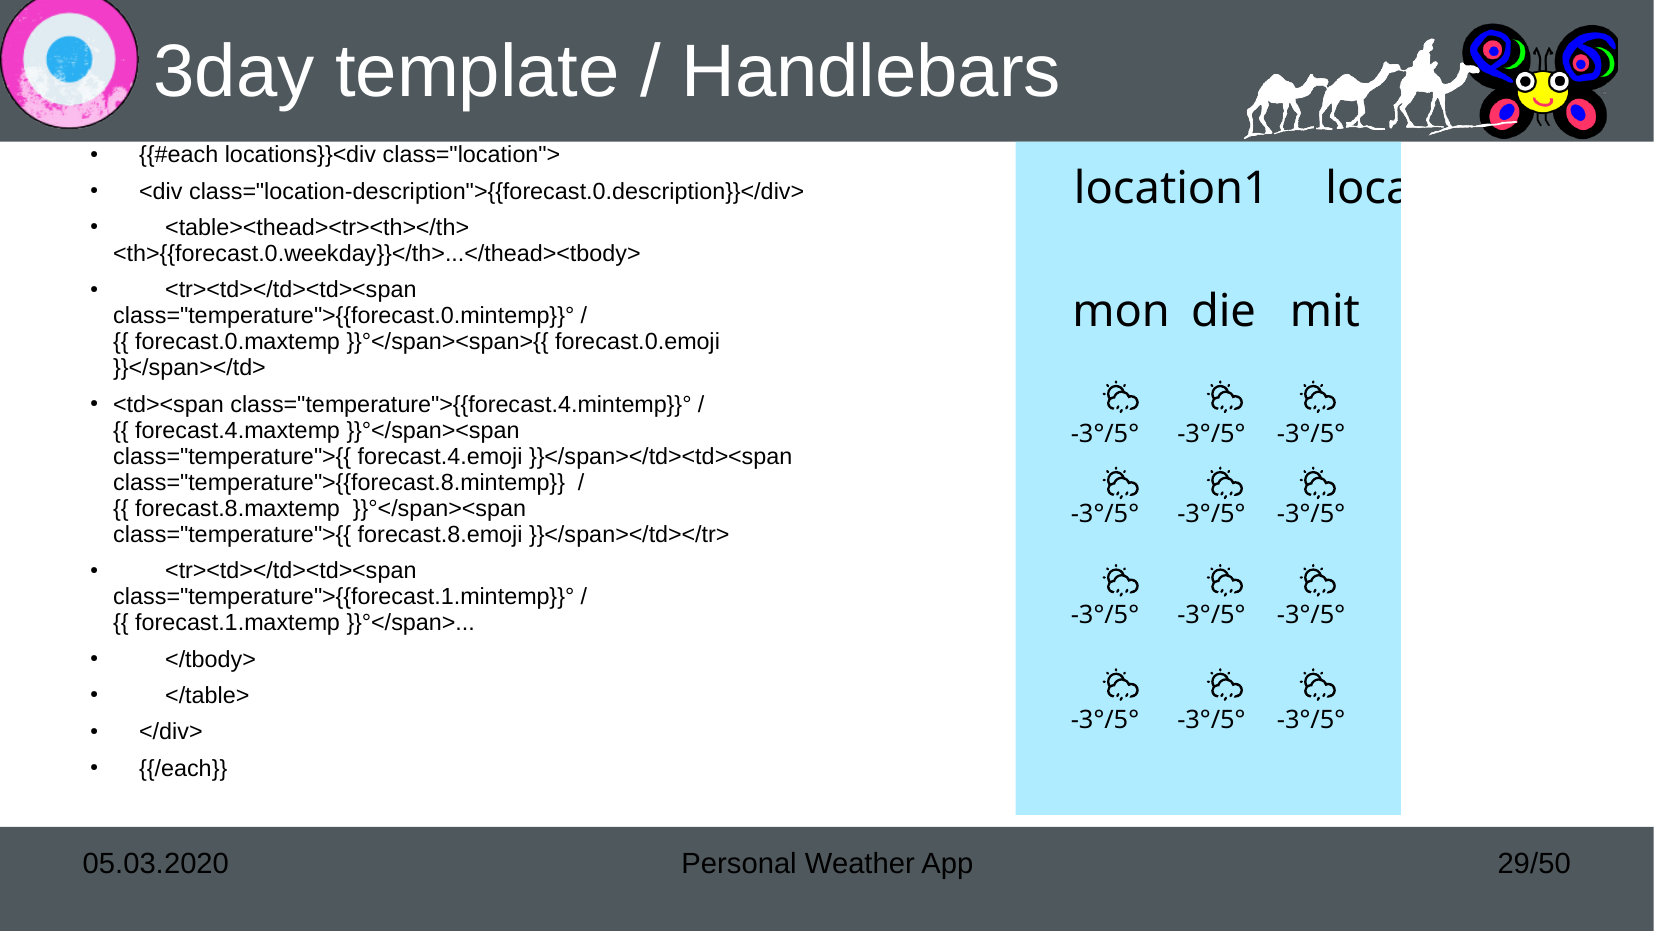

# 3day template / Handlebars
 {{#each locations}}<div class="location">
 <div class="location-description">{{forecast.0.description}}</div>
 <table><thead><tr><th></th> <th>{{forecast.0.weekday}}</th>...</thead><tbody>
 <tr><td></td><td><span class="temperature">{{forecast.0.mintemp}}° / {{ forecast.0.maxtemp }}°</span><span>{{ forecast.0.emoji }}</span></td>
<td><span class="temperature">{{forecast.4.mintemp}}° / {{ forecast.4.maxtemp }}°</span><span class="temperature">{{ forecast.4.emoji }}</span></td><td><span class="temperature">{{forecast.8.mintemp}} / {{ forecast.8.maxtemp }}°</span><span class="temperature">{{ forecast.8.emoji }}</span></td></tr>
 <tr><td></td><td><span class="temperature">{{forecast.1.mintemp}}° / {{ forecast.1.maxtemp }}°</span>...
 </tbody>
 </table>
 </div>
 {{/each}}
08. März 2019
29